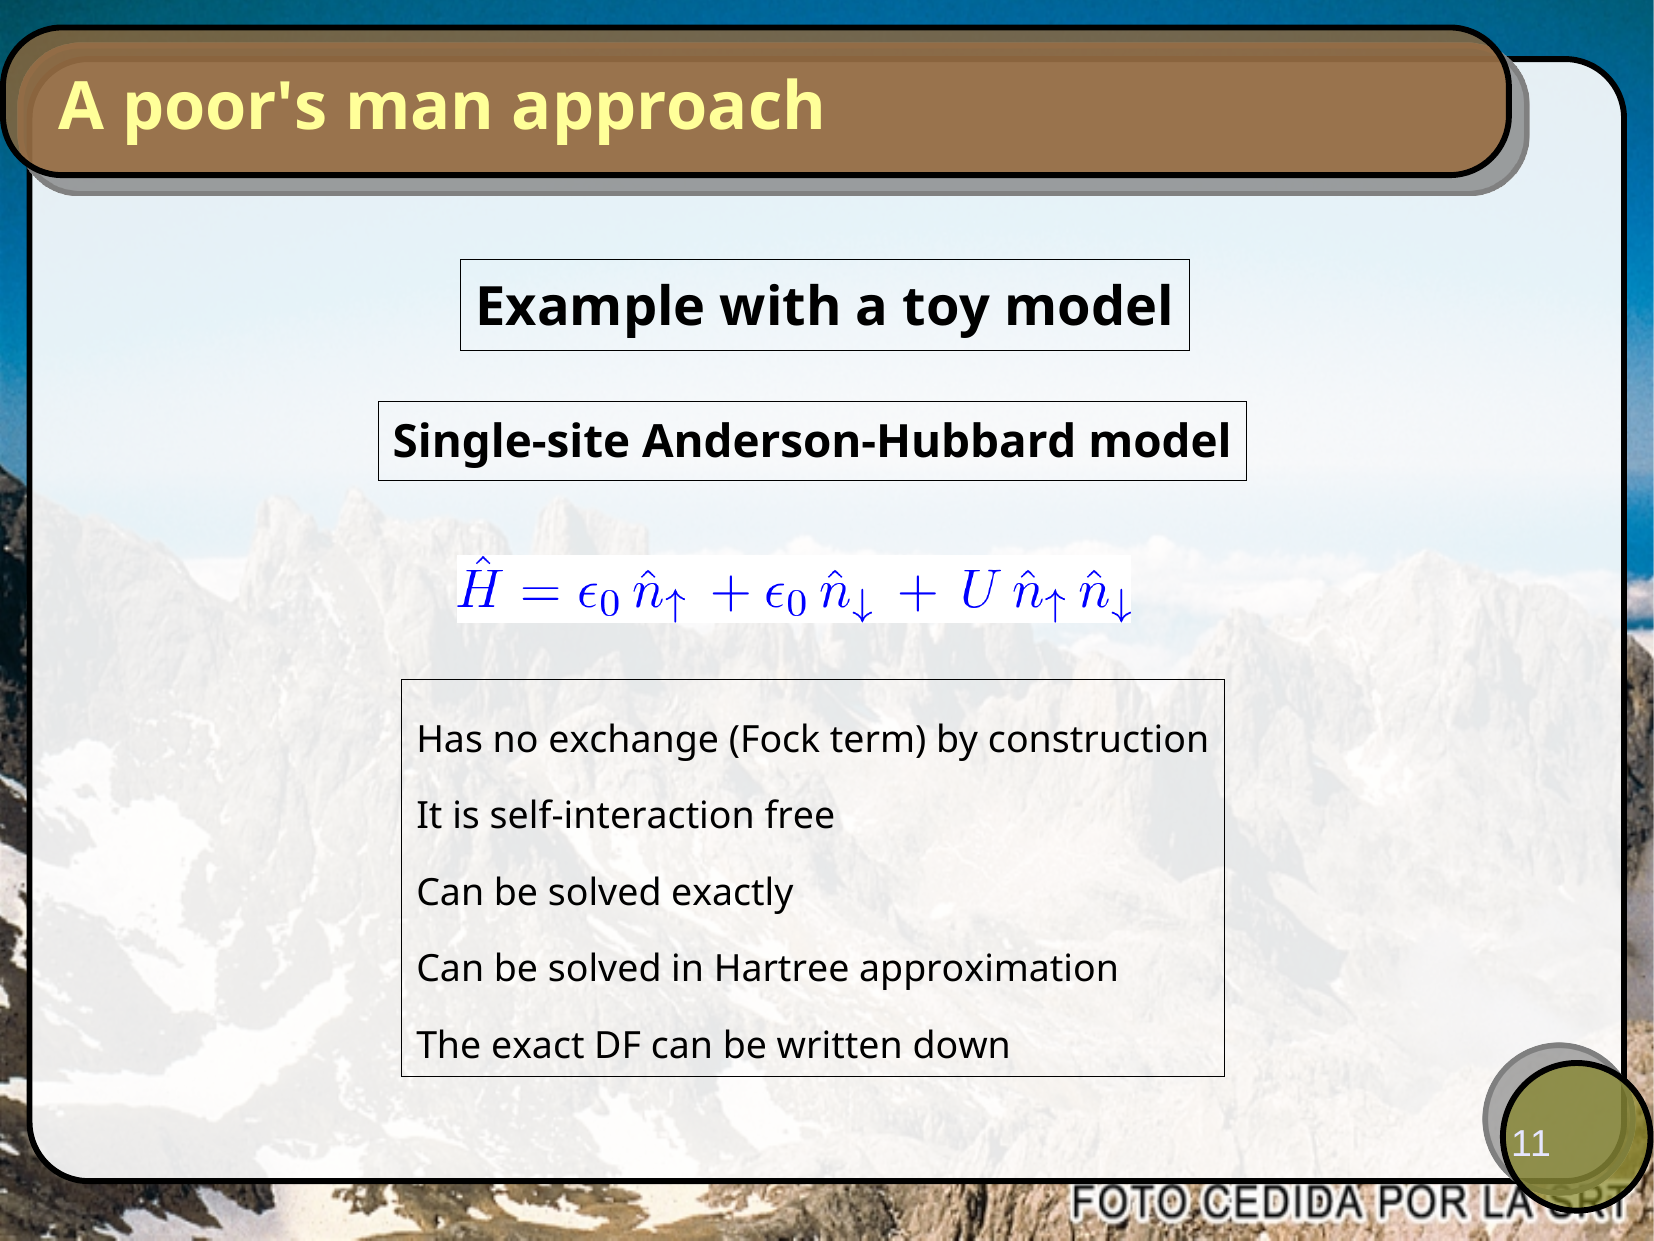

# A poor's man approach
Example with a toy model
Single-site Anderson-Hubbard model
Has no exchange (Fock term) by construction
It is self-interaction free
Can be solved exactly
Can be solved in Hartree approximation
The exact DF can be written down
11